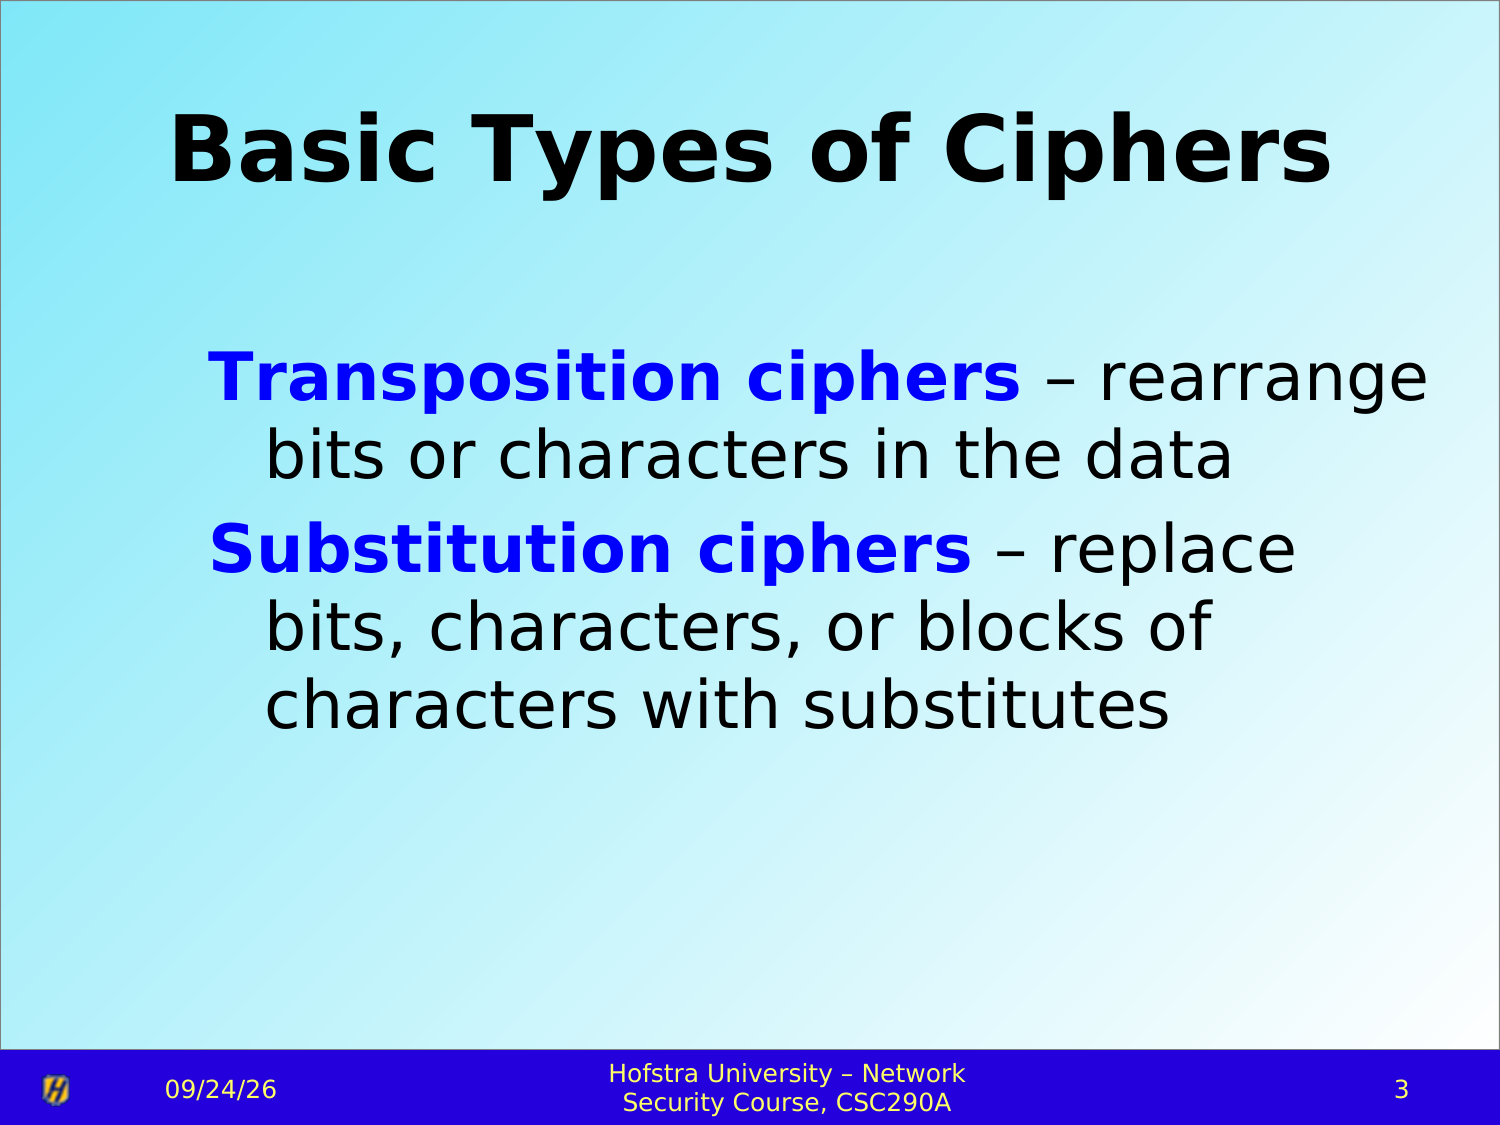

# Basic Types of Ciphers
Transposition ciphers – rearrange bits or characters in the data
Substitution ciphers – replace bits, characters, or blocks of characters with substitutes
3